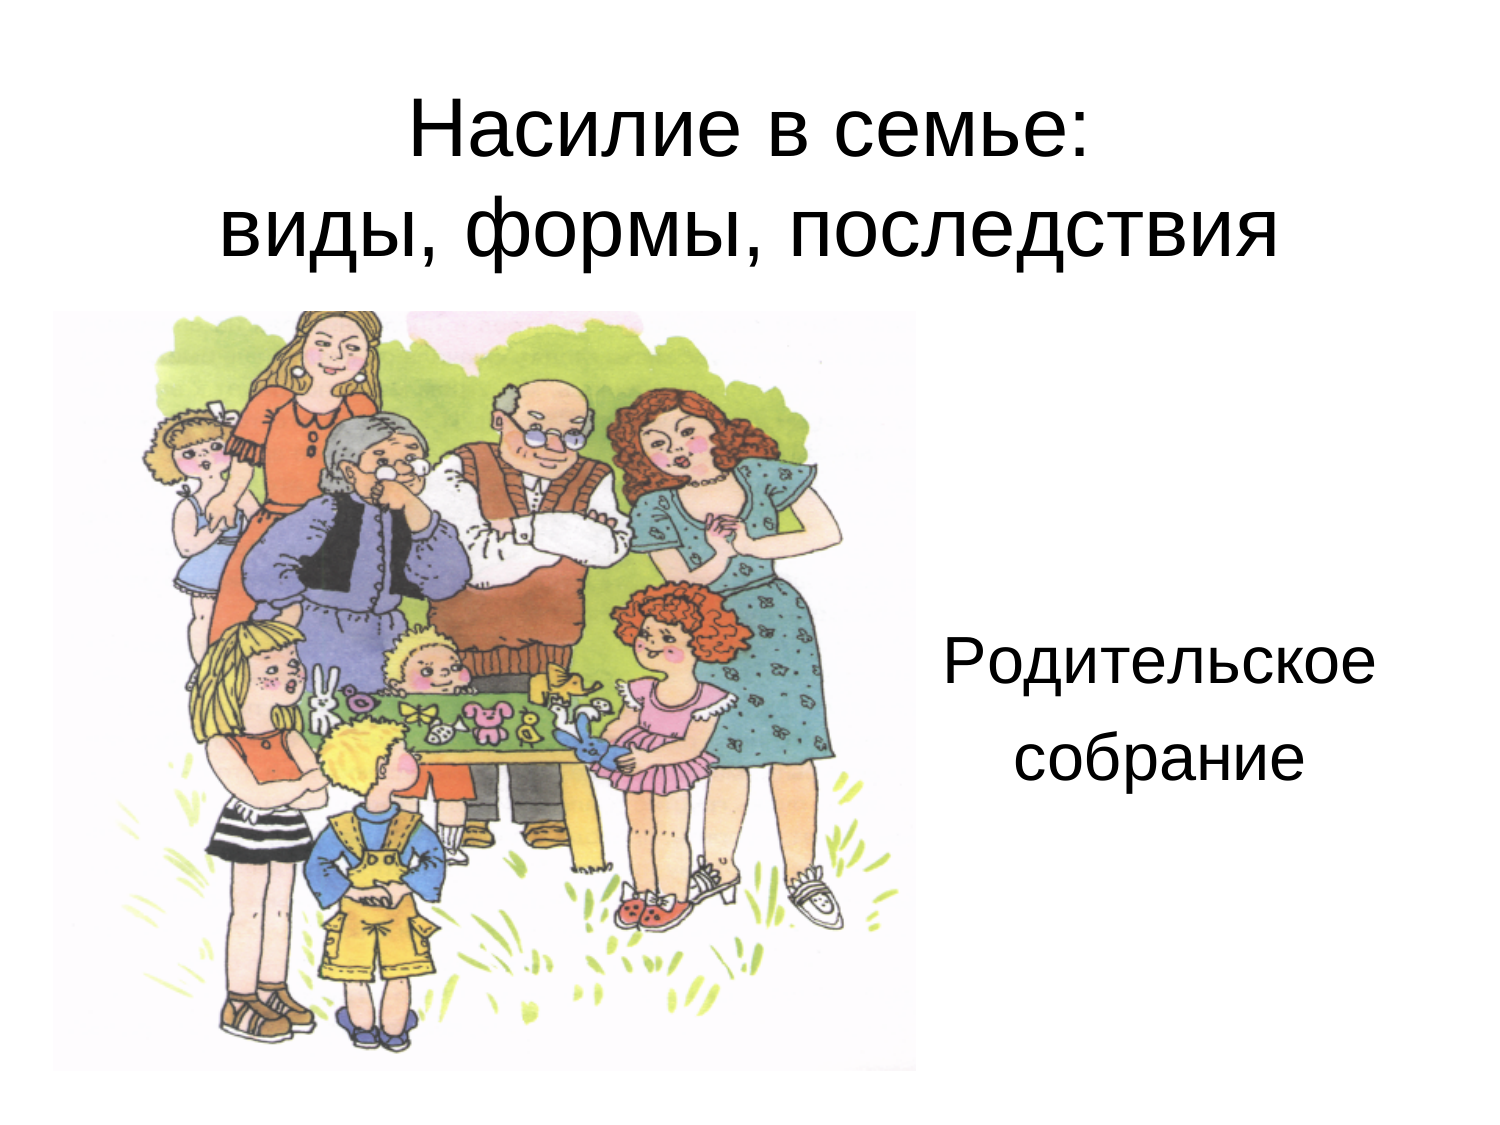

# Насилие в семье: виды, формы, последствия
Родительское
собрание